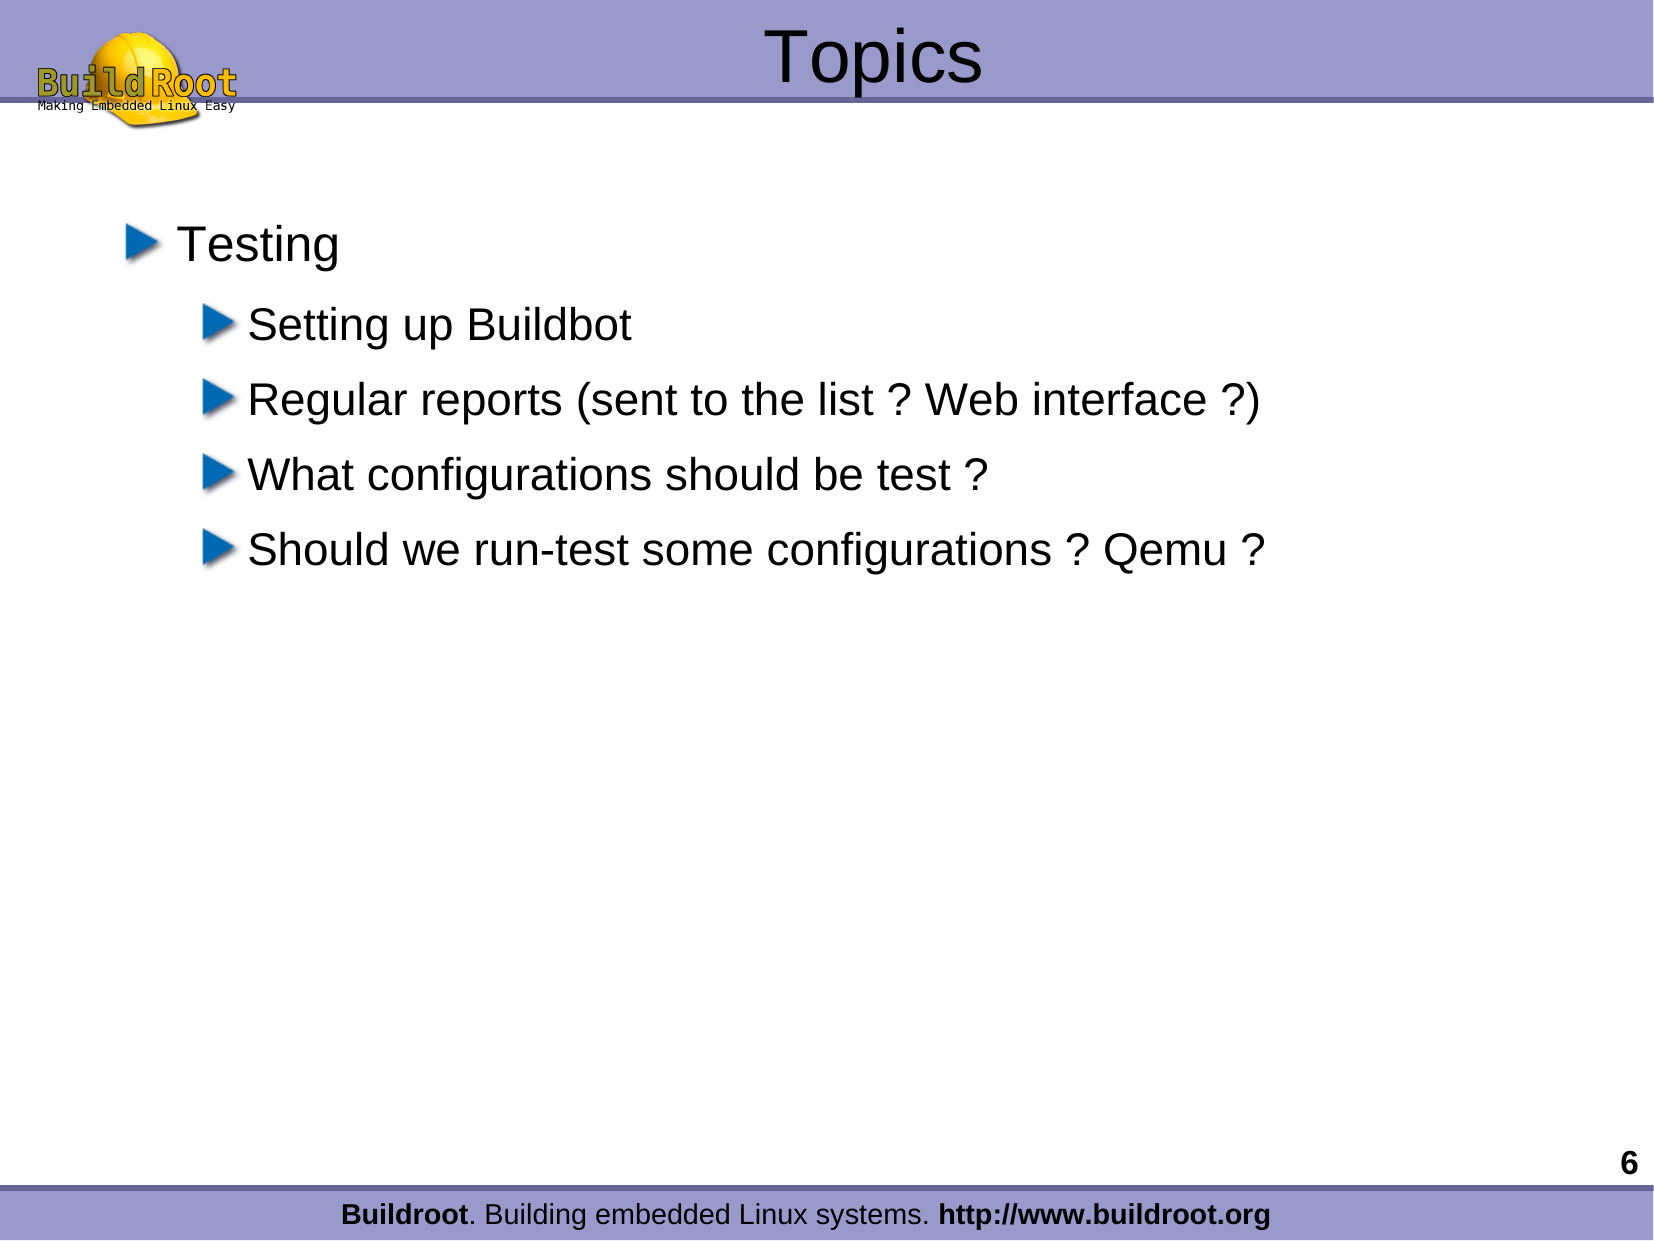

# Topics
Testing
Setting up Buildbot
Regular reports (sent to the list ? Web interface ?)
What configurations should be test ?
Should we run-test some configurations ? Qemu ?